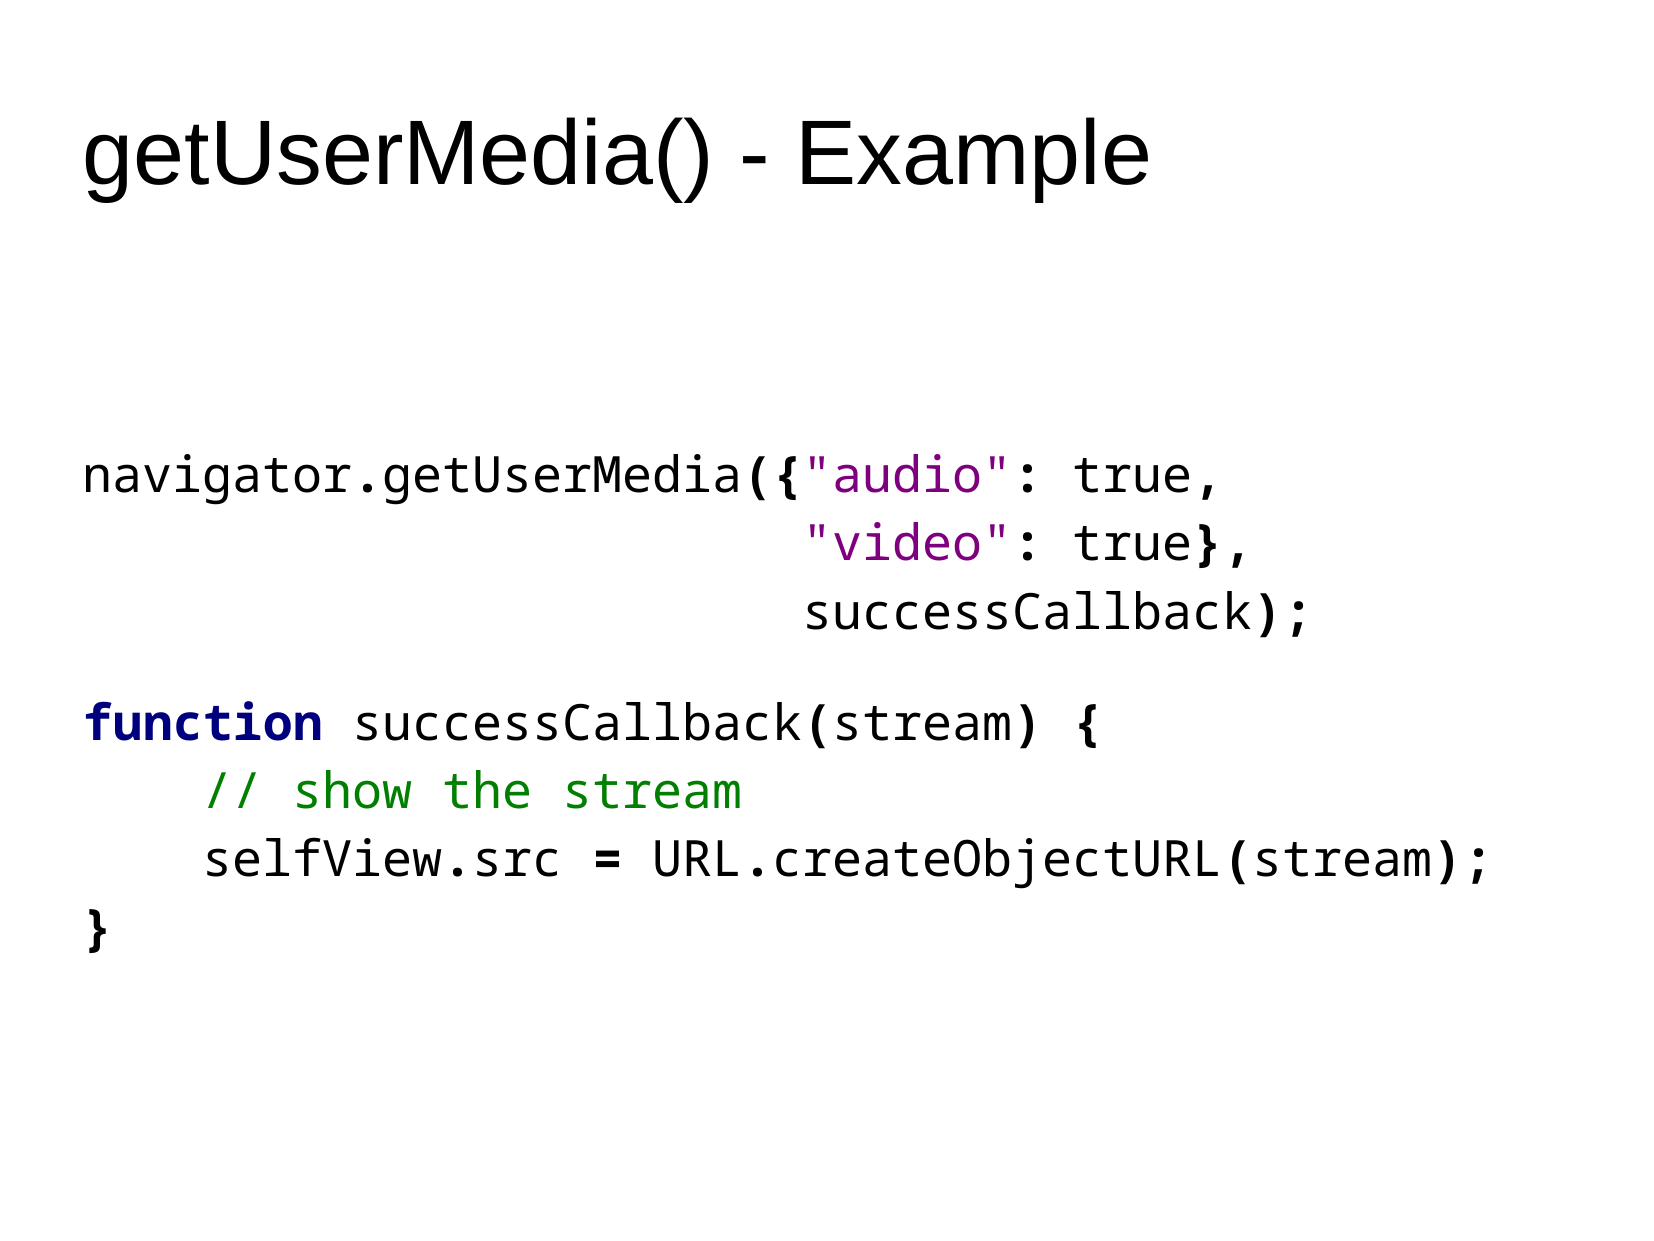

# getUserMedia() - Example
navigator.getUserMedia({"audio": true,
 "video": true},
 successCallback);
function successCallback(stream) {
 // show the stream
 selfView.src = URL.createObjectURL(stream);
}